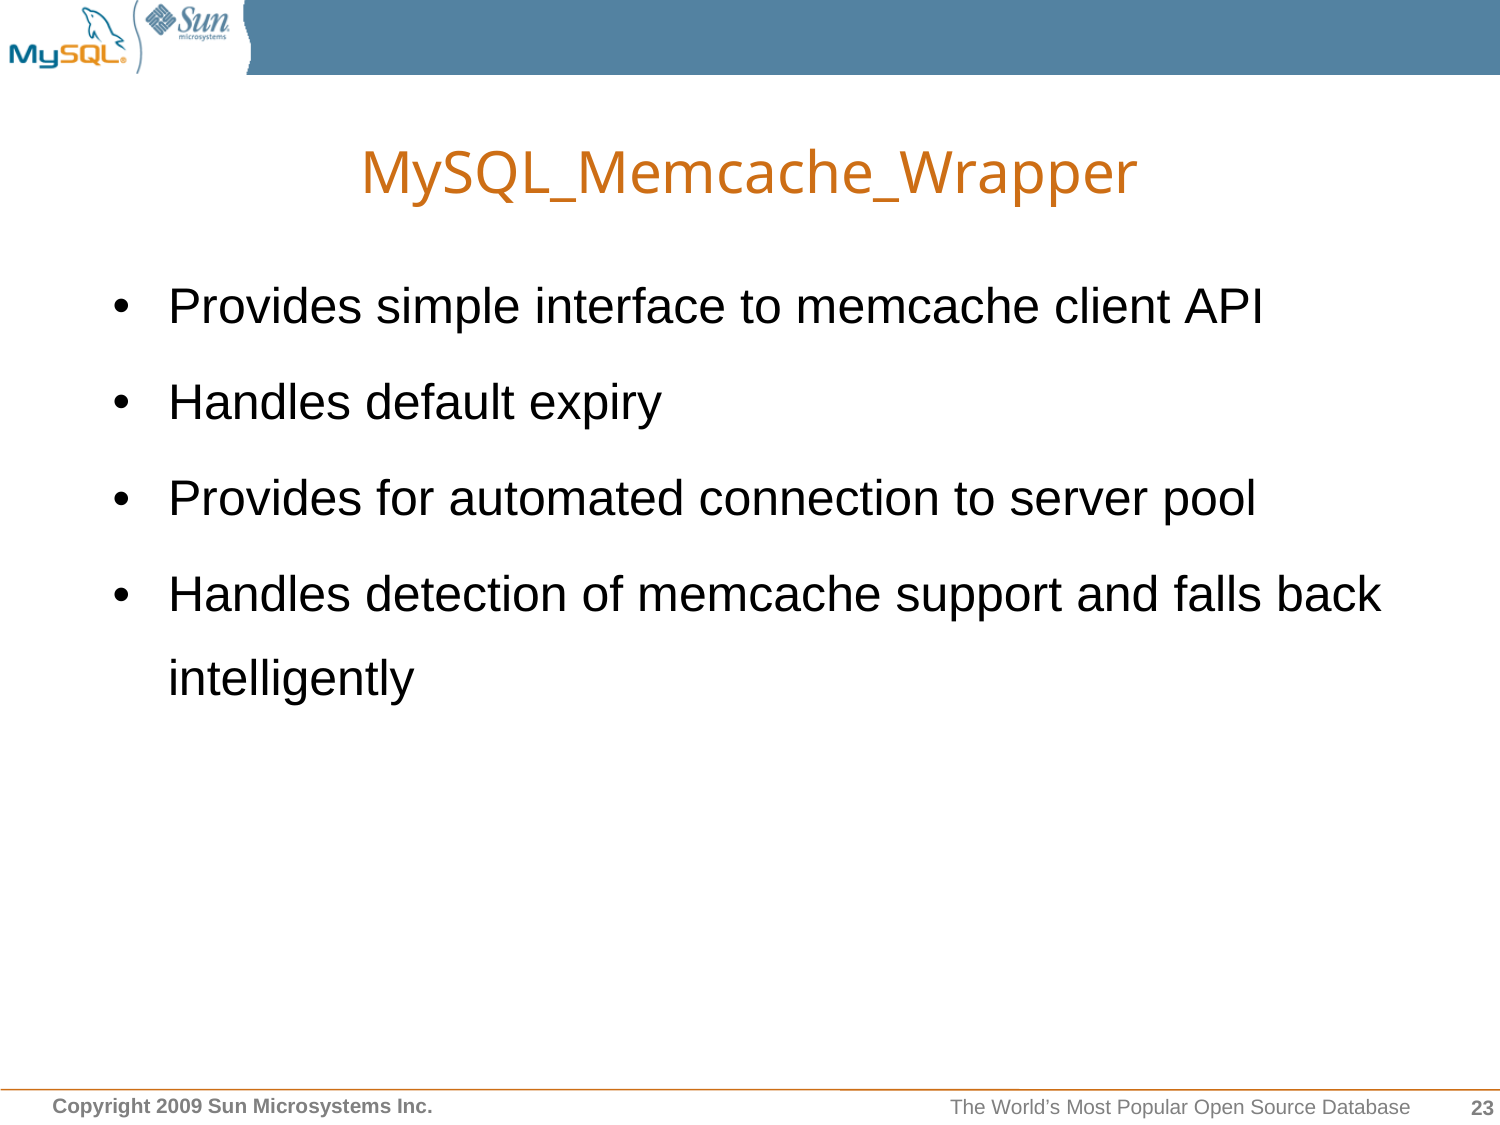

# MySQL_Memcache_Wrapper
Provides simple interface to memcache client API
Handles default expiry
Provides for automated connection to server pool
Handles detection of memcache support and falls back intelligently